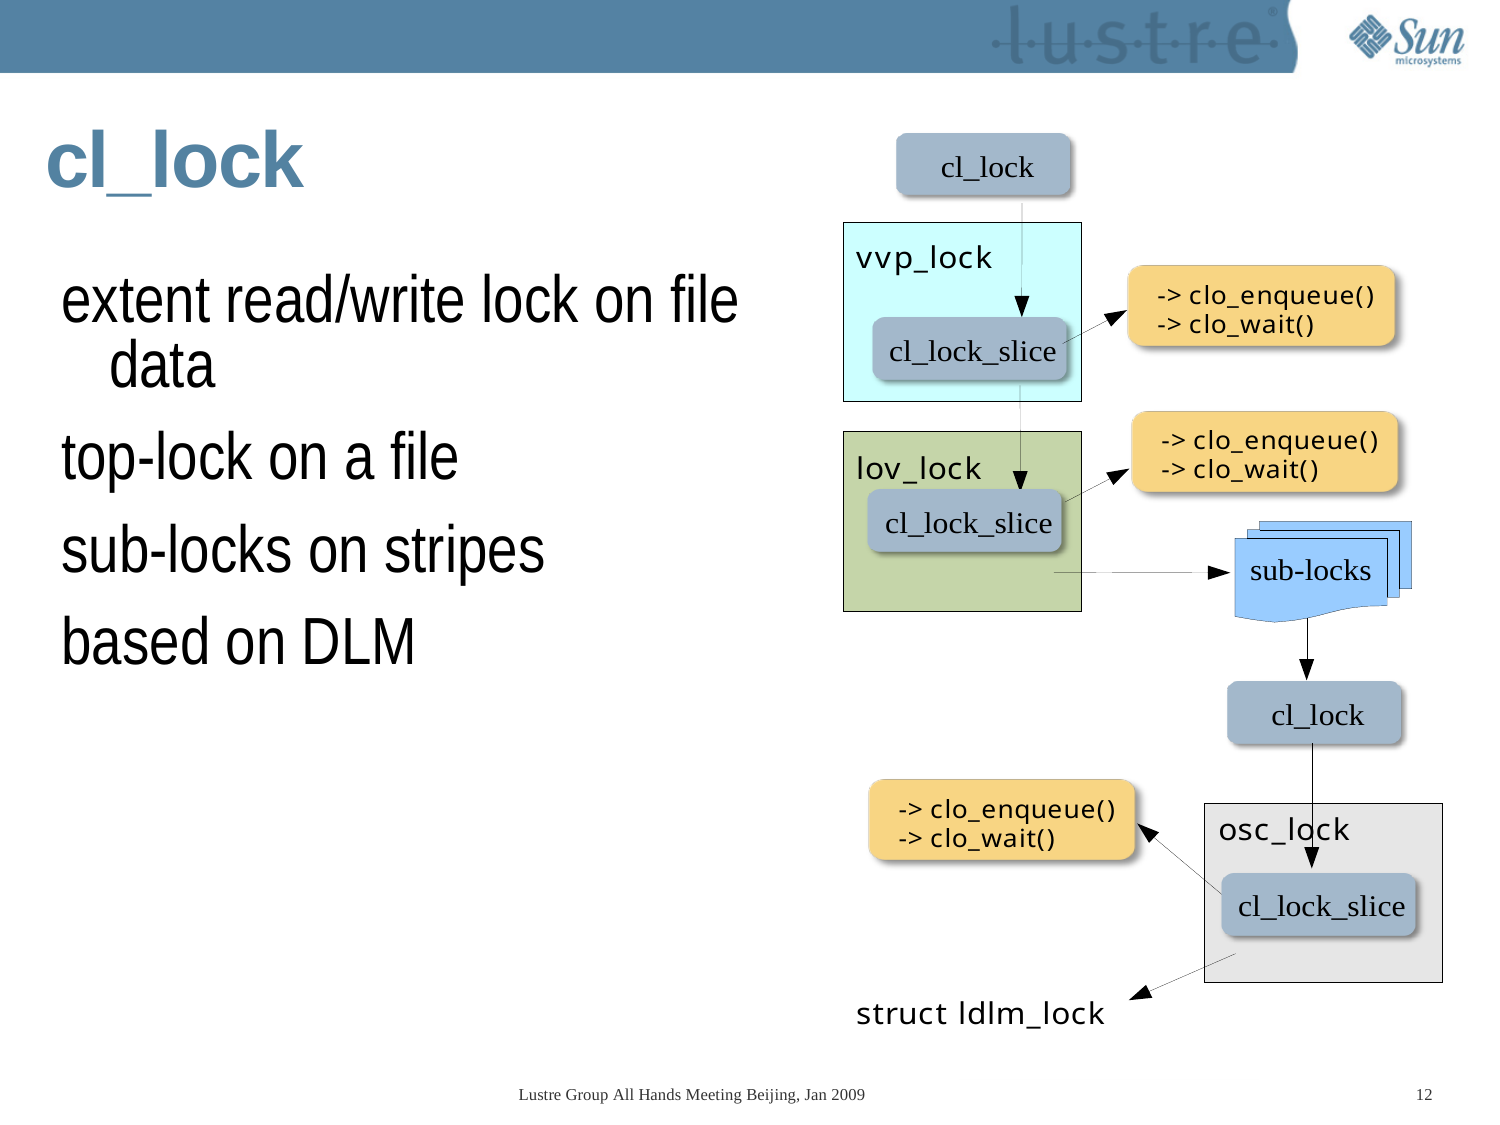

# cl_lock
extent read/write lock on file data
top-lock on a file
sub-locks on stripes
based on DLM